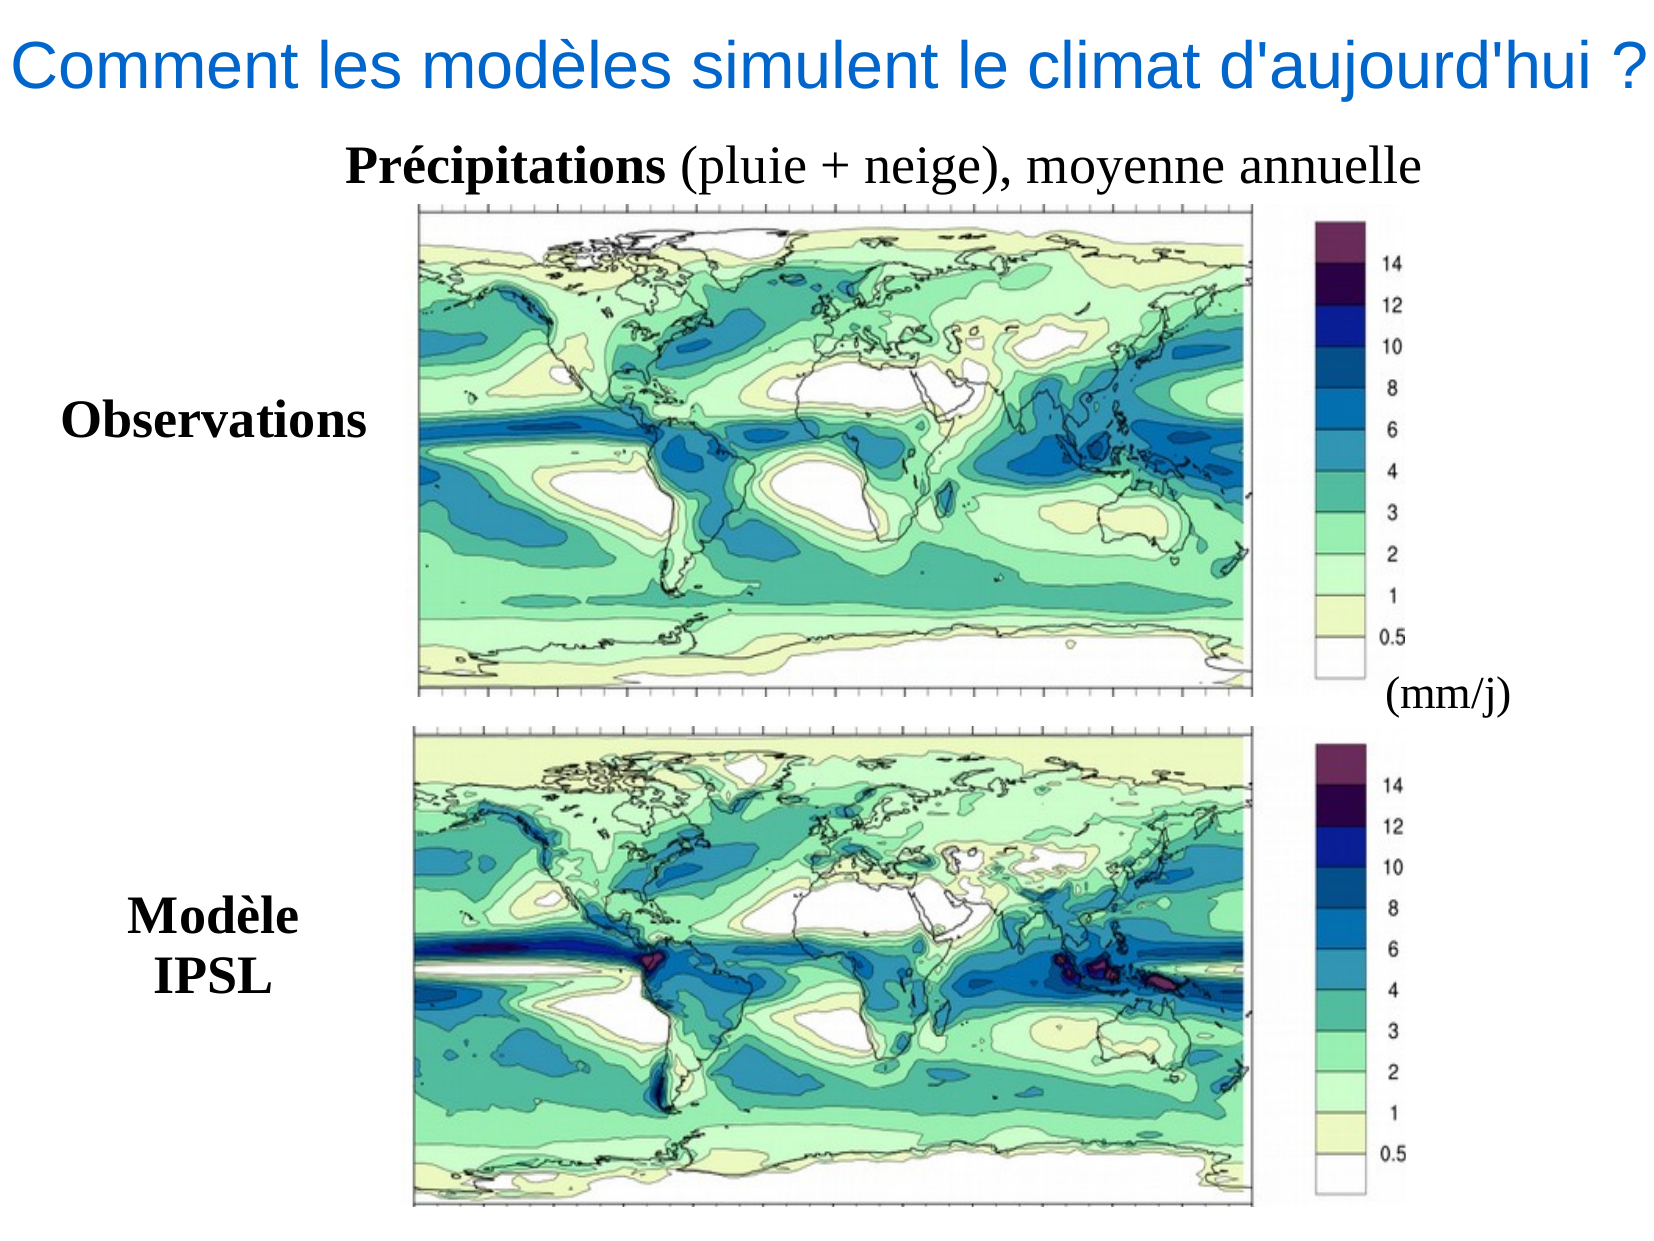

Comment les modèles simulent le climat d'aujourd'hui ?
Précipitations (pluie + neige), moyenne annuelle
Observations
(mm/j)
Modèle IPSL